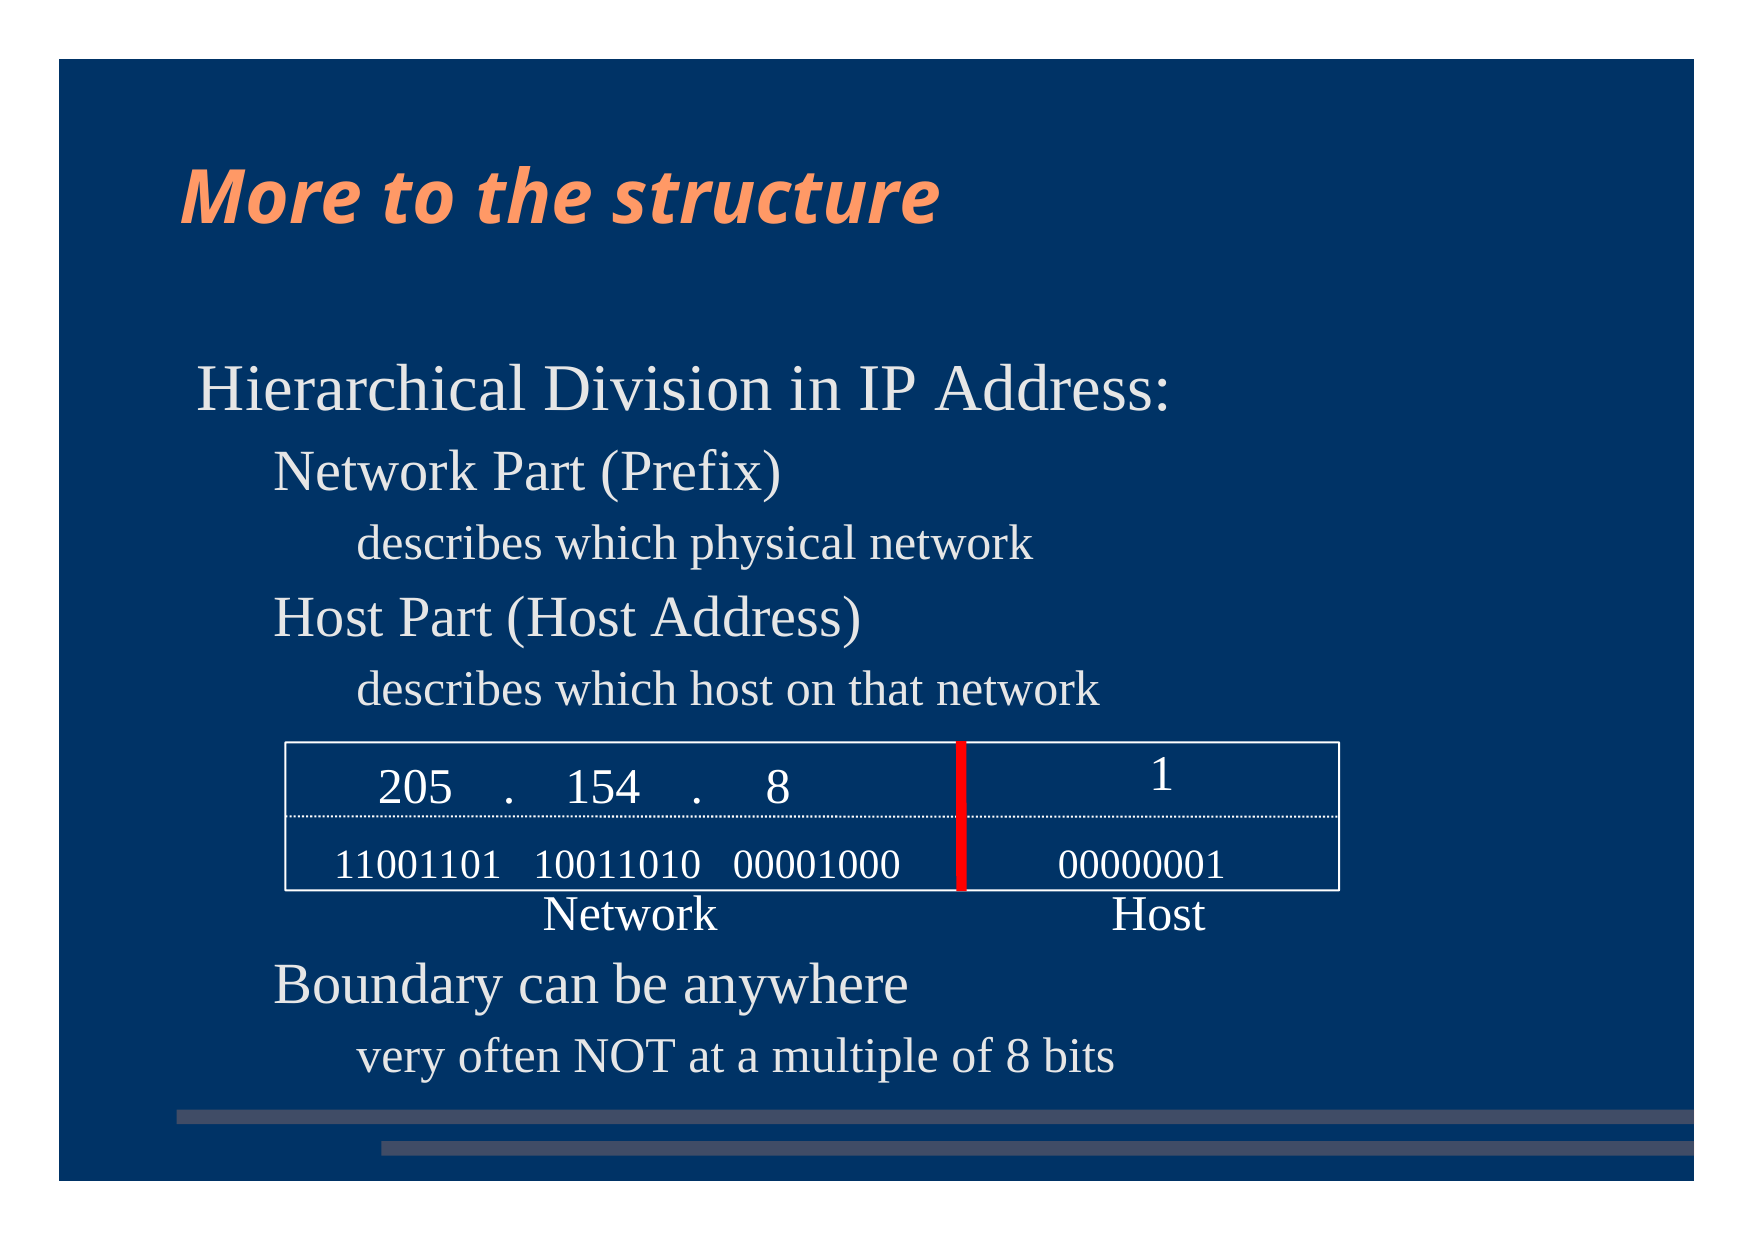

# More to the structure
Hierarchical Division in IP Address:
Network Part (Prefix)
describes which physical network
Host Part (Host Address)
describes which host on that network
Boundary can be anywhere
very often NOT at a multiple of 8 bits
1
205 . 154 . 8
 11001101 10011010 00001000 00000001
Network
Host